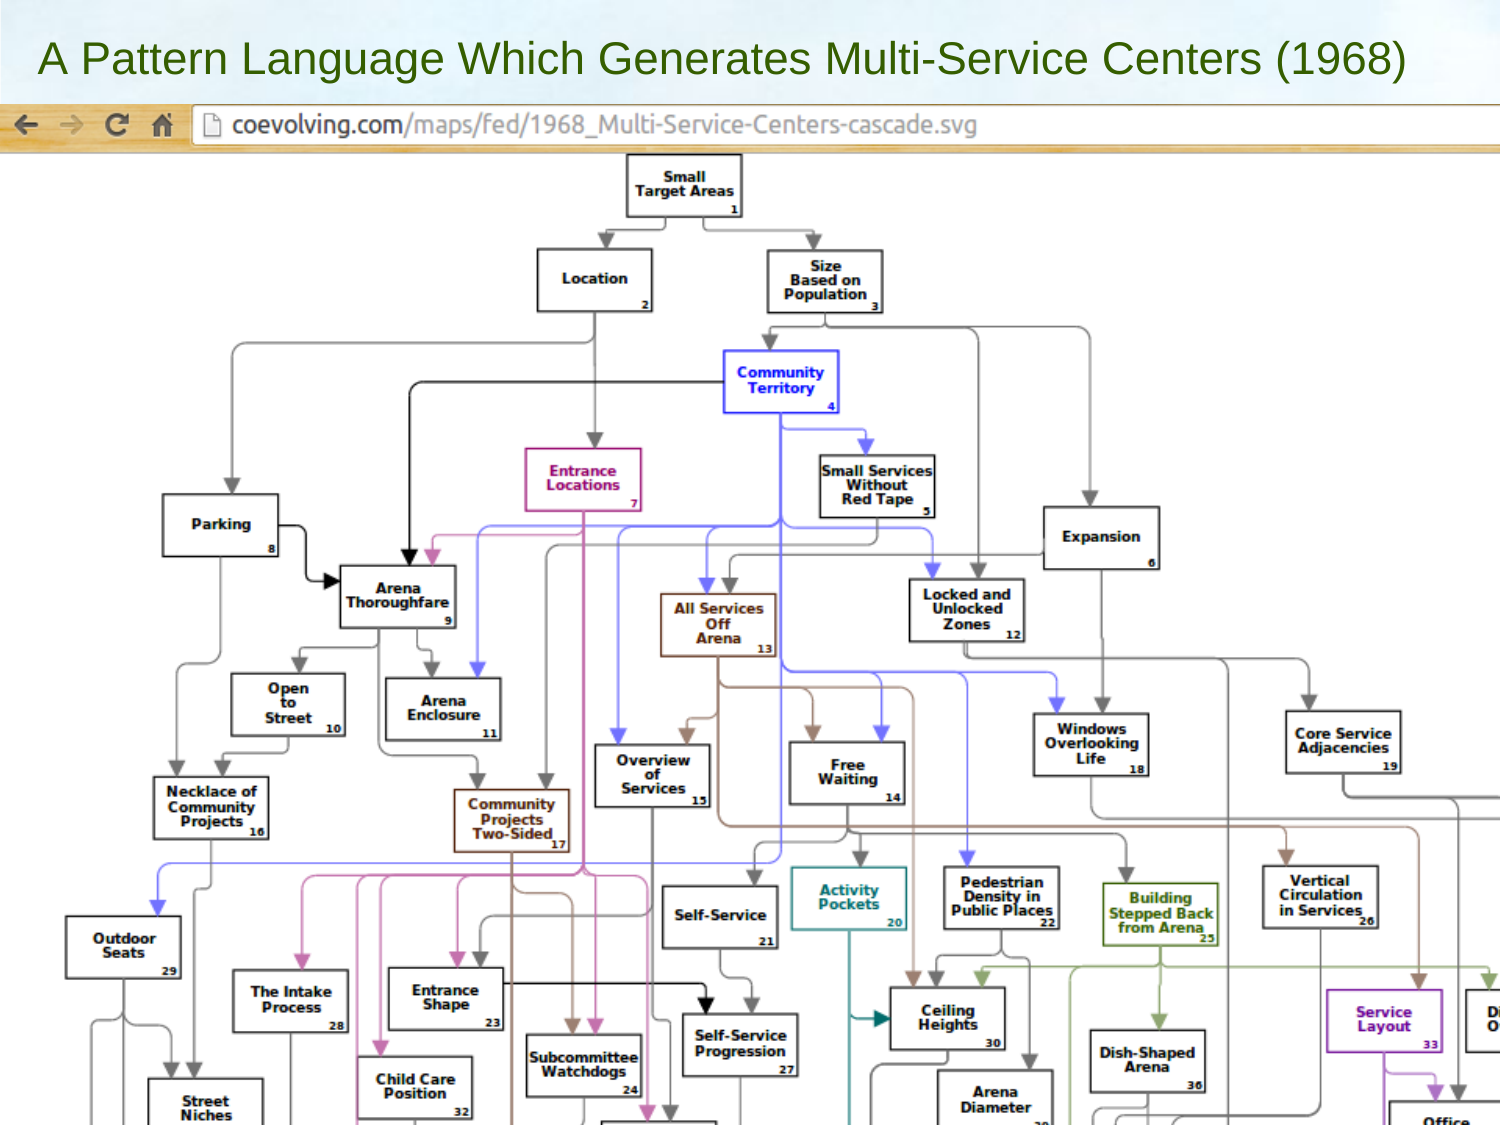

# A Pattern Language Which Generates Multi-Service Centers (1968)
Incubating Service Systems Thinking
July 2014
20